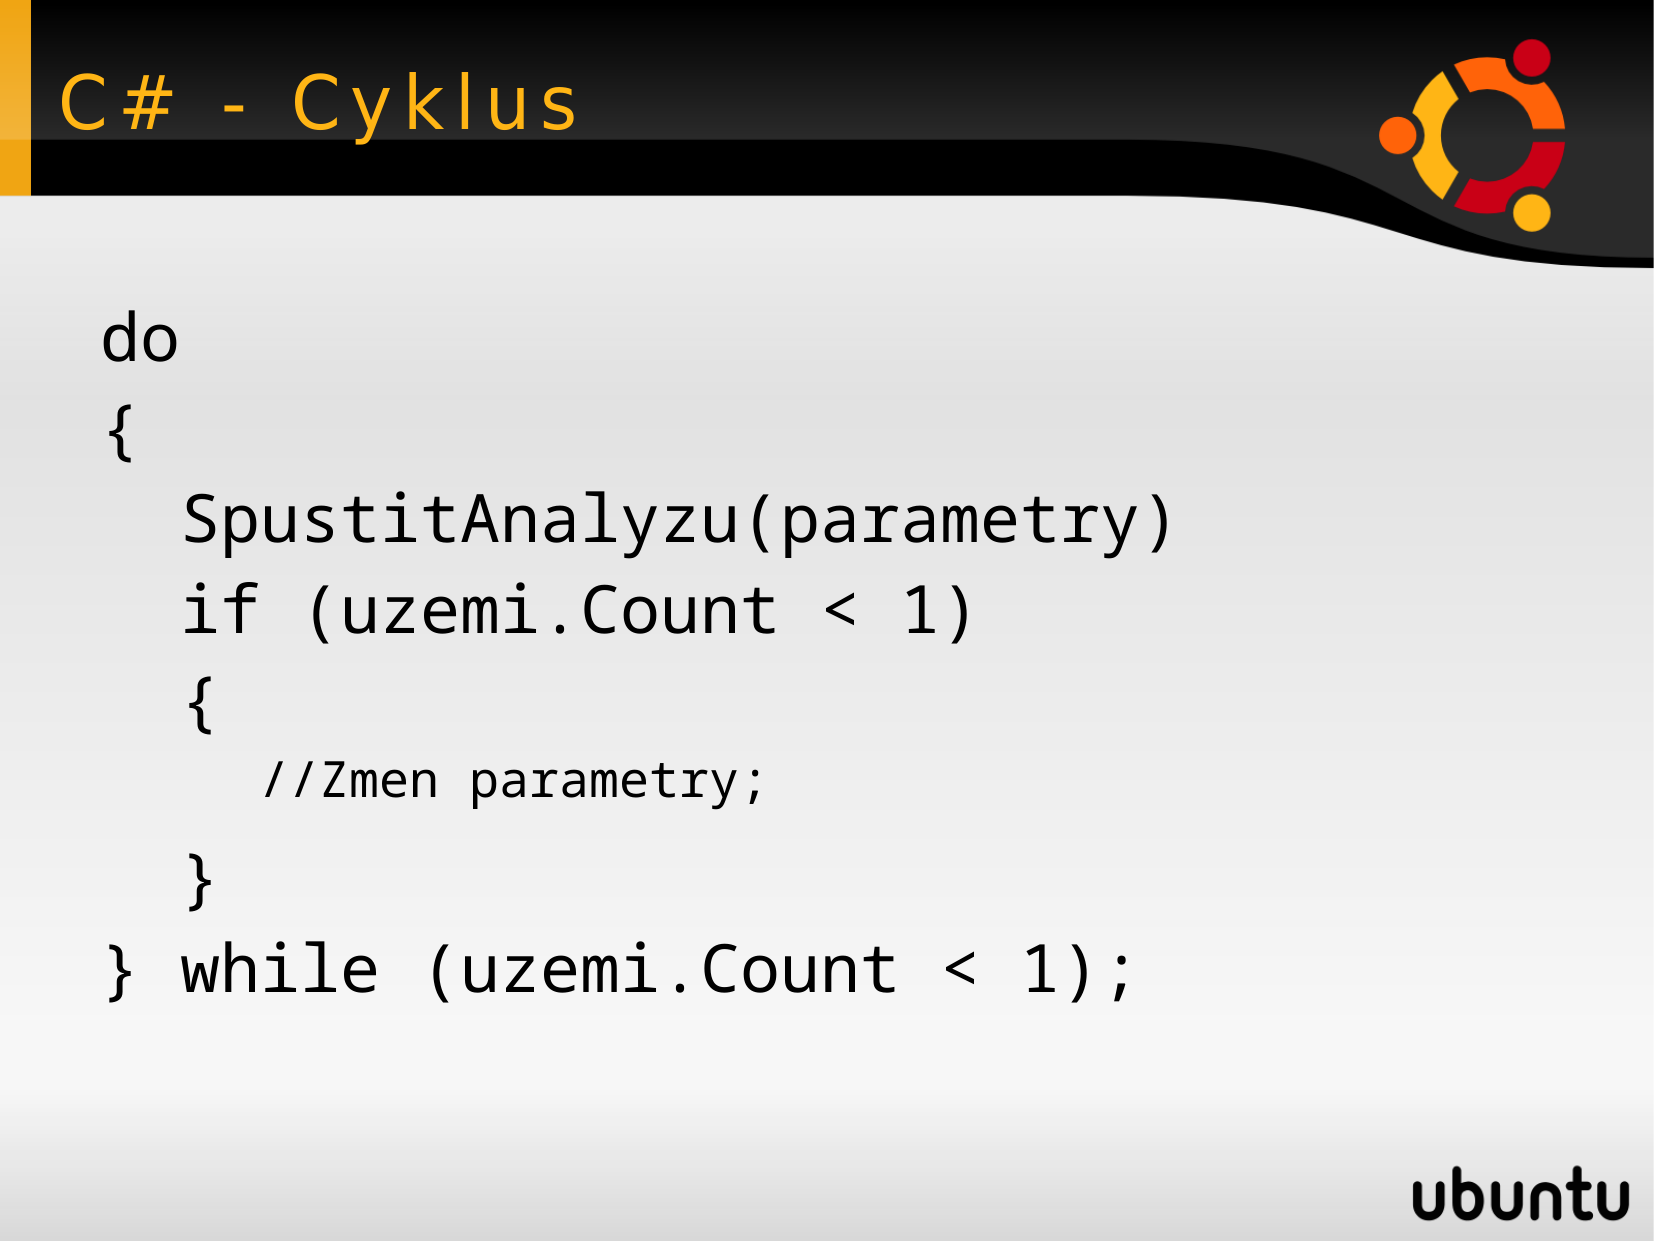

# C# - Cyklus
do
{
 SpustitAnalyzu(parametry)
 if (uzemi.Count < 1)
 {
//Zmen parametry;
 }
} while (uzemi.Count < 1);